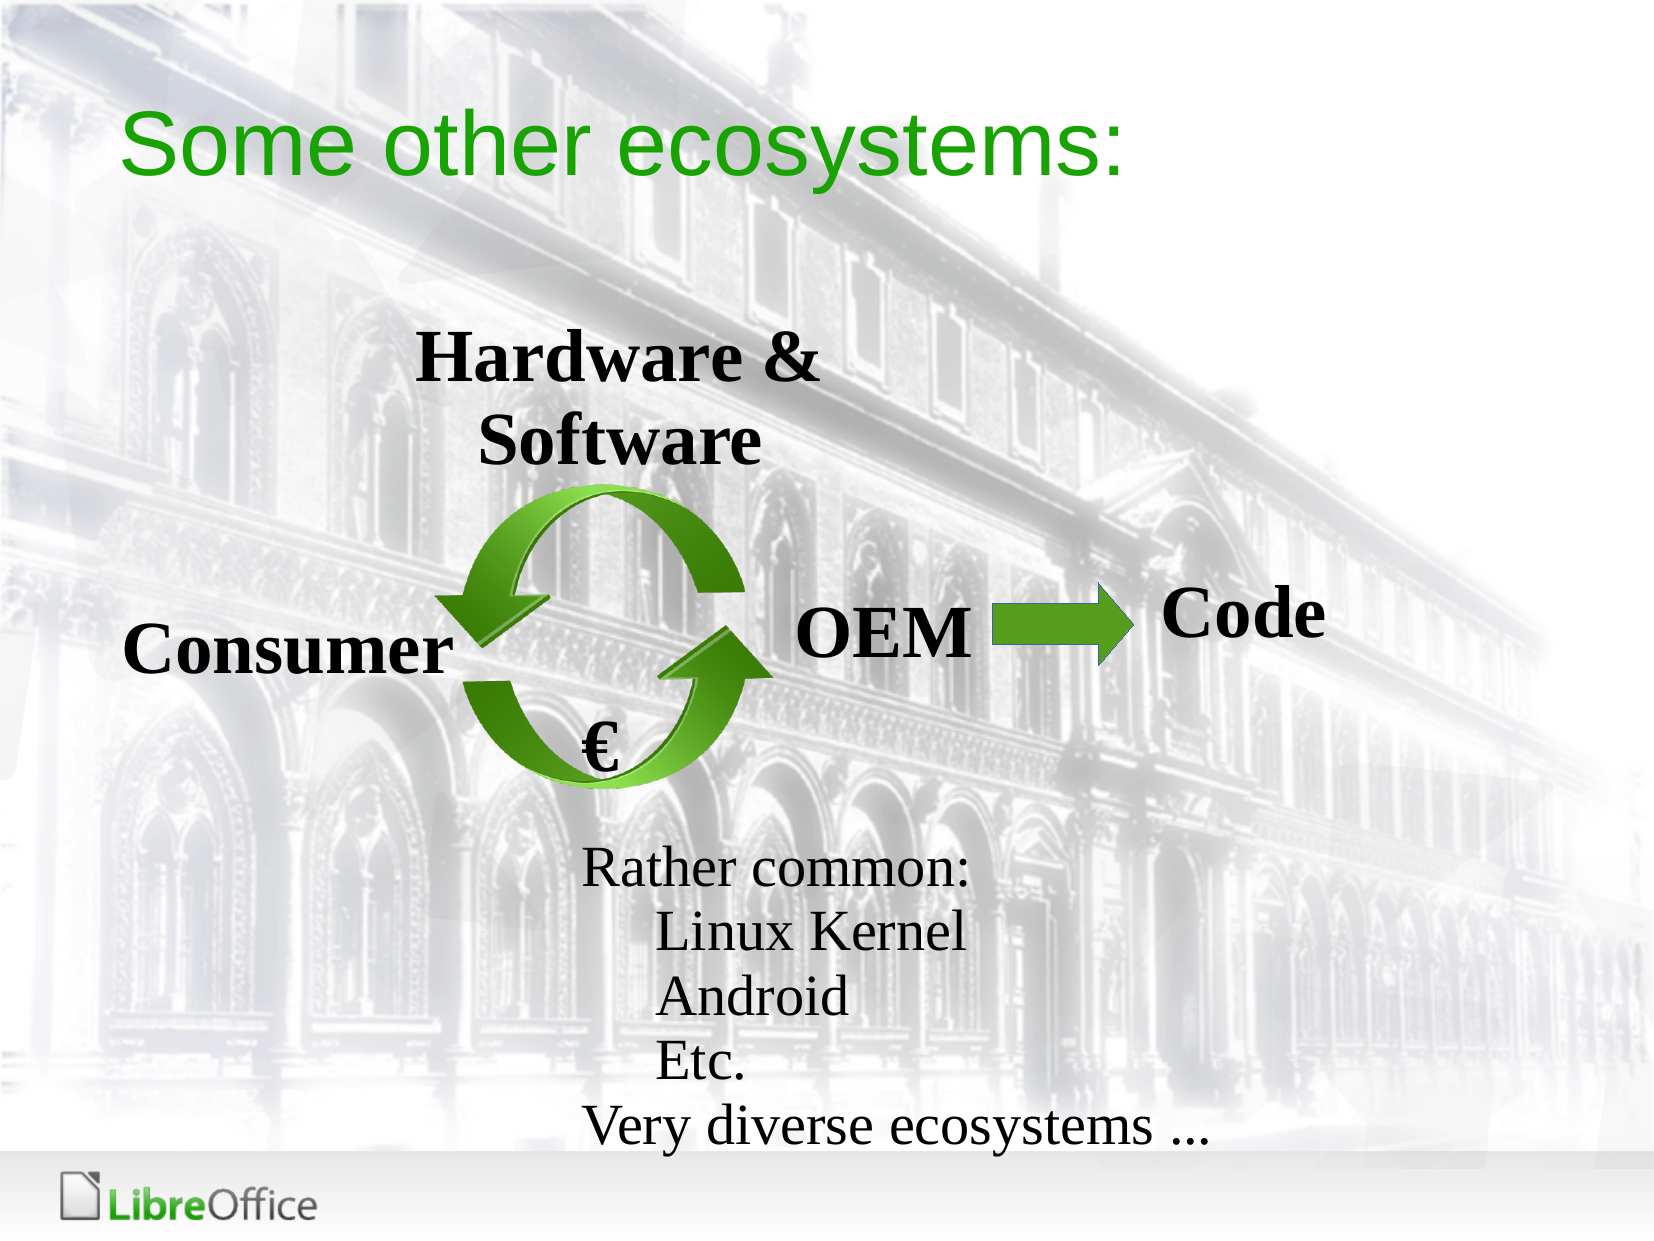

Some other ecosystems:
Hardware &
Software
Code
OEM
Consumer
€
Rather common:
	Linux Kernel
	Android
	Etc.
Very diverse ecosystems ...